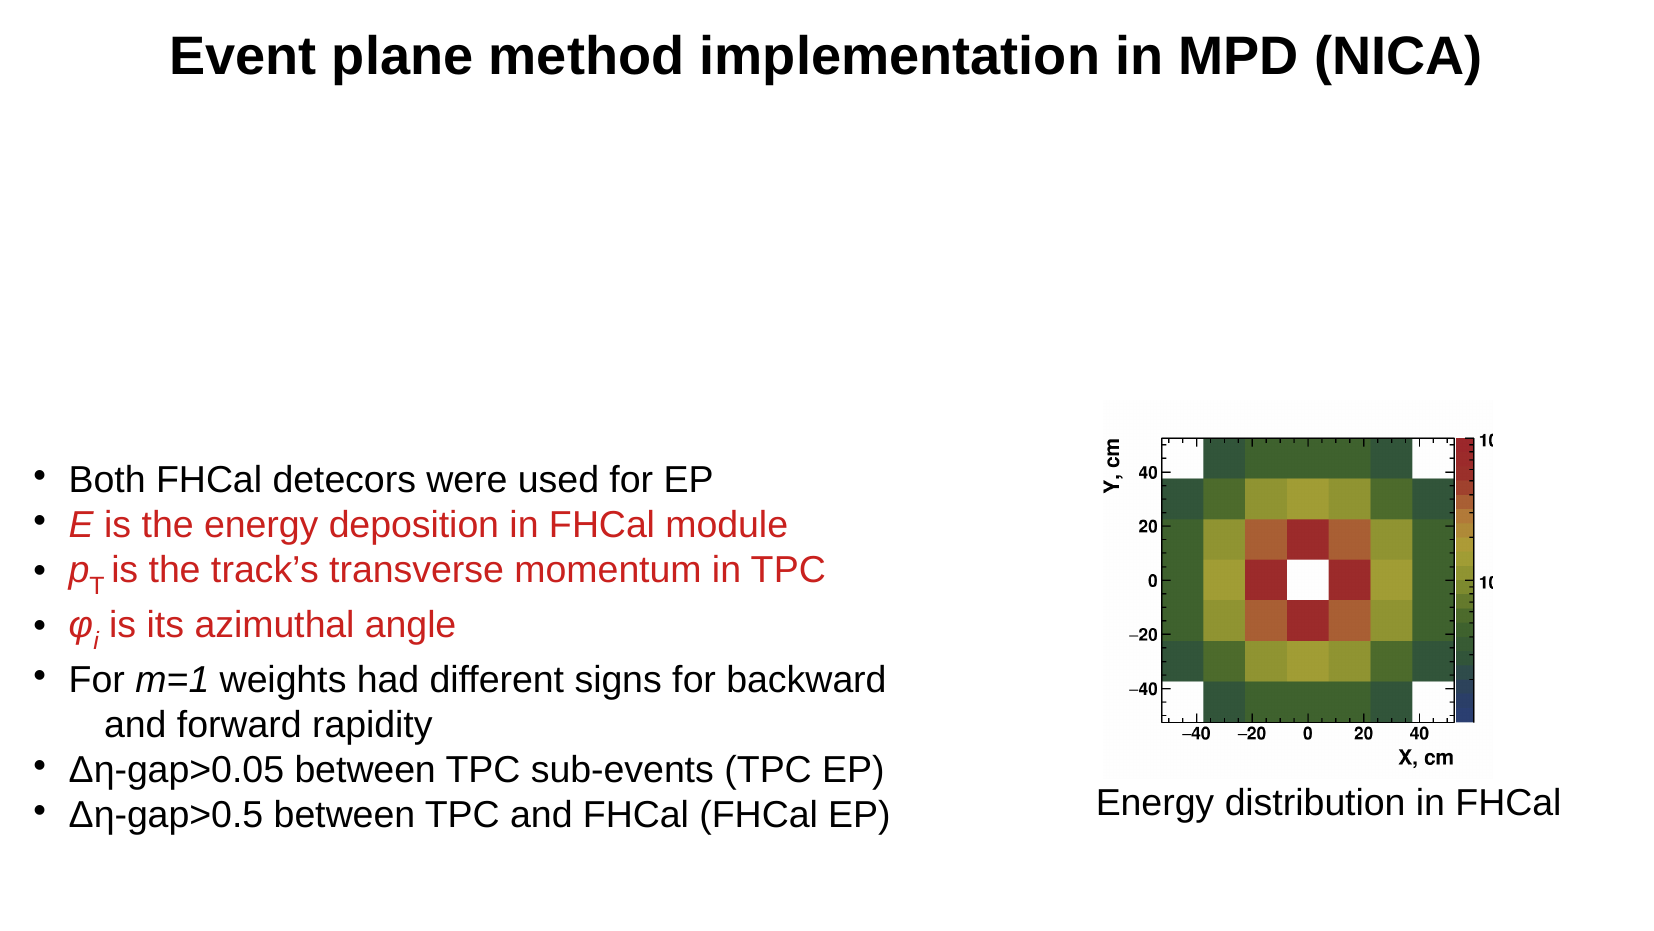

Event plane method implementation in MPD (NICA)
Both FHCal detecors were used for EP
E is the energy deposition in FHCal module
pT is the track’s transverse momentum in TPC
φi is its azimuthal angle
For m=1 weights had different signs for backward and forward rapidity
Δη-gap>0.05 between TPC sub-events (TPC EP)
Δη-gap>0.5 between TPC and FHCal (FHCal EP)
Energy distribution in FHCal